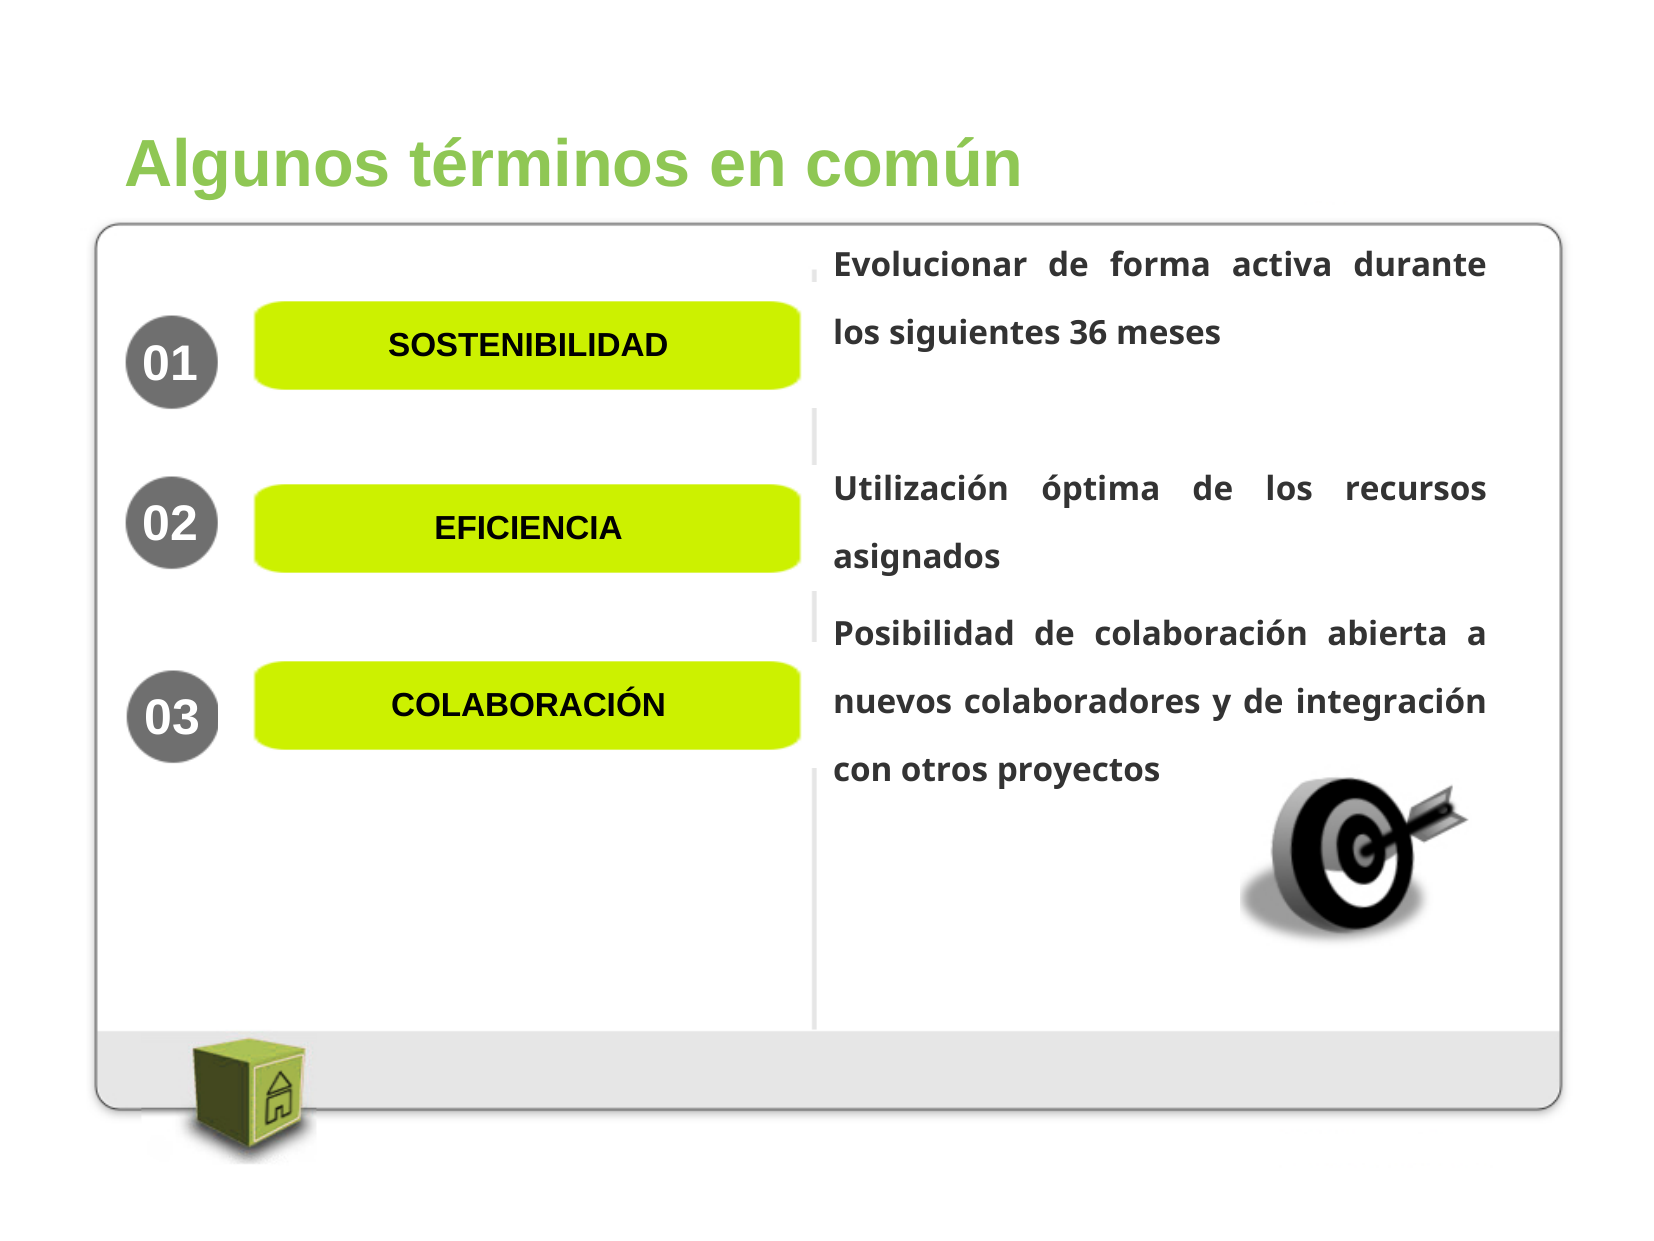

Algunos términos en común
SOSTENIBILIDAD
01
Evolucionar de forma activa durante los siguientes 36 meses
EFICIENCIA
02
Utilización óptima de los recursos asignados
COLABORACIÓN
03
Posibilidad de colaboración abierta a nuevos colaboradores y de integración con otros proyectos